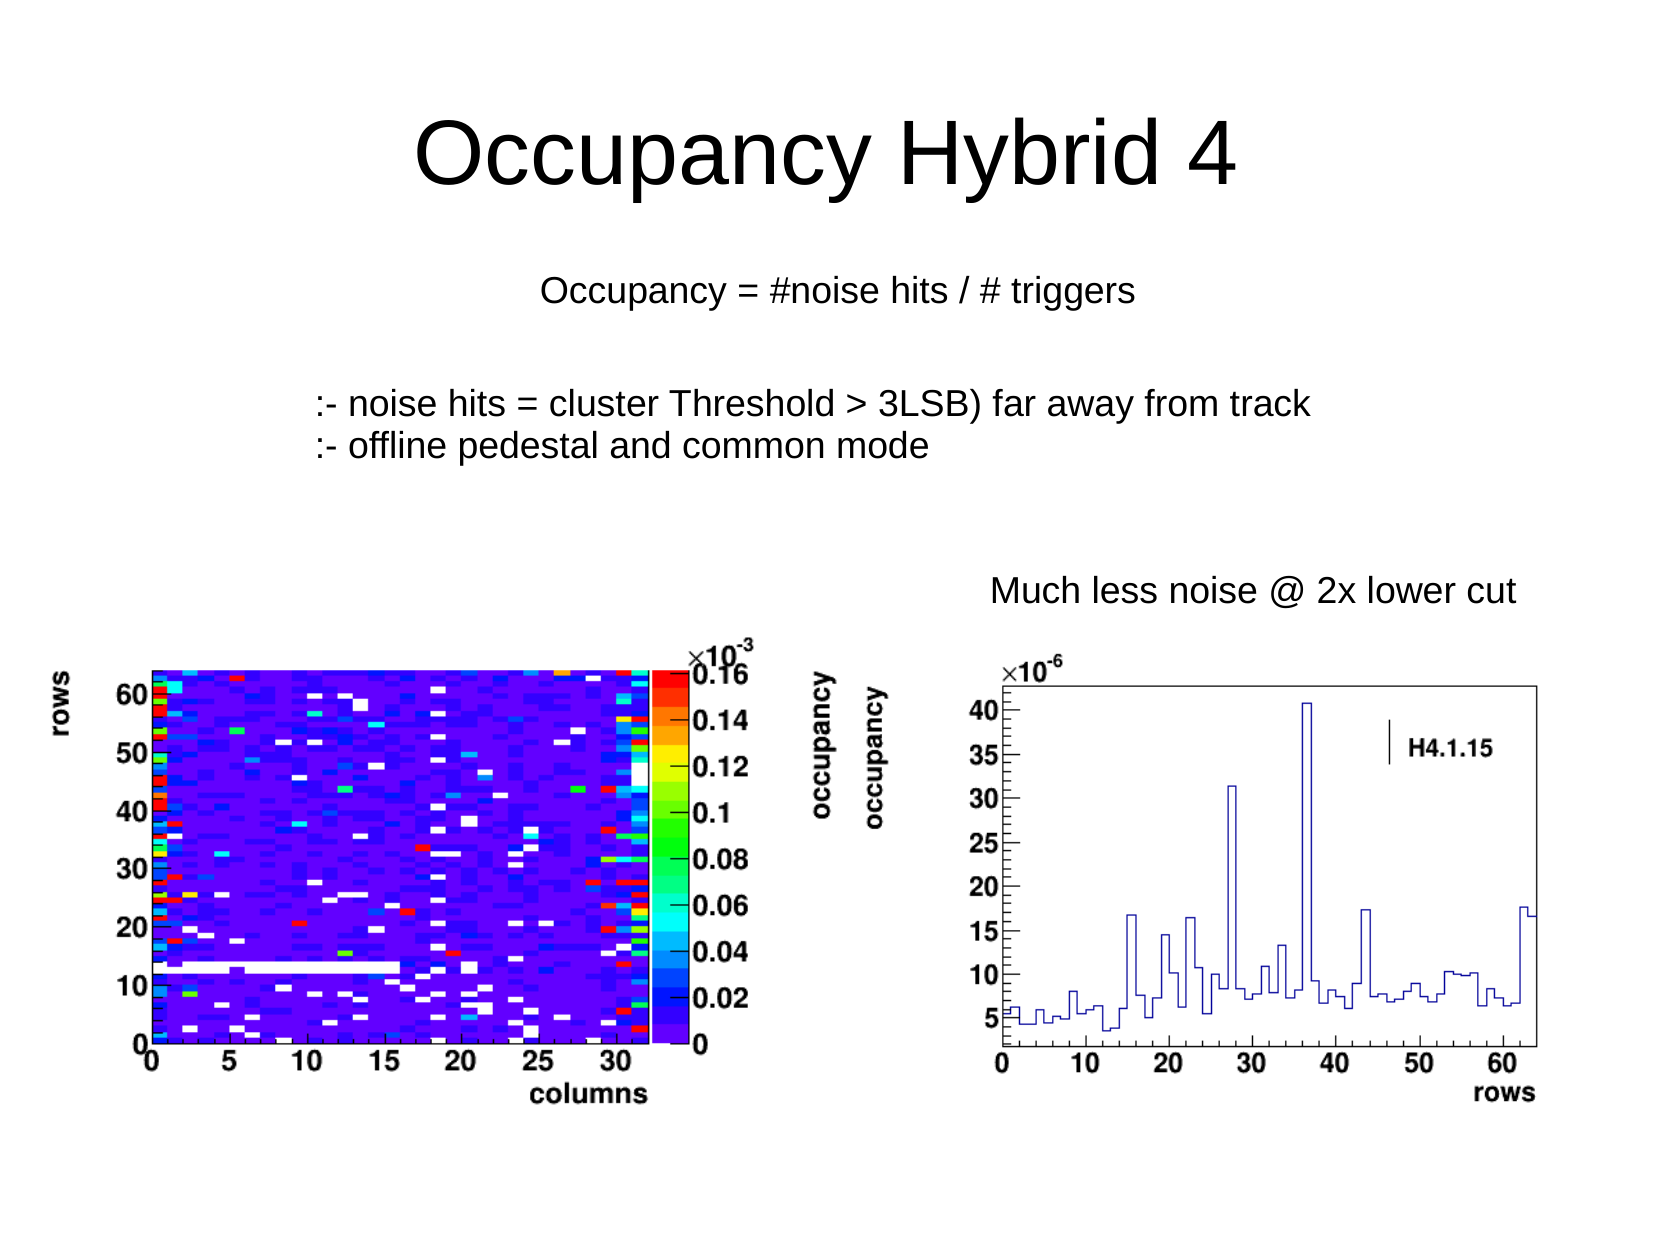

# Occupancy Hybrid 4
Occupancy = #noise hits / # triggers
:- noise hits = cluster Threshold > 3LSB) far away from track
:- offline pedestal and common mode
Much less noise @ 2x lower cut